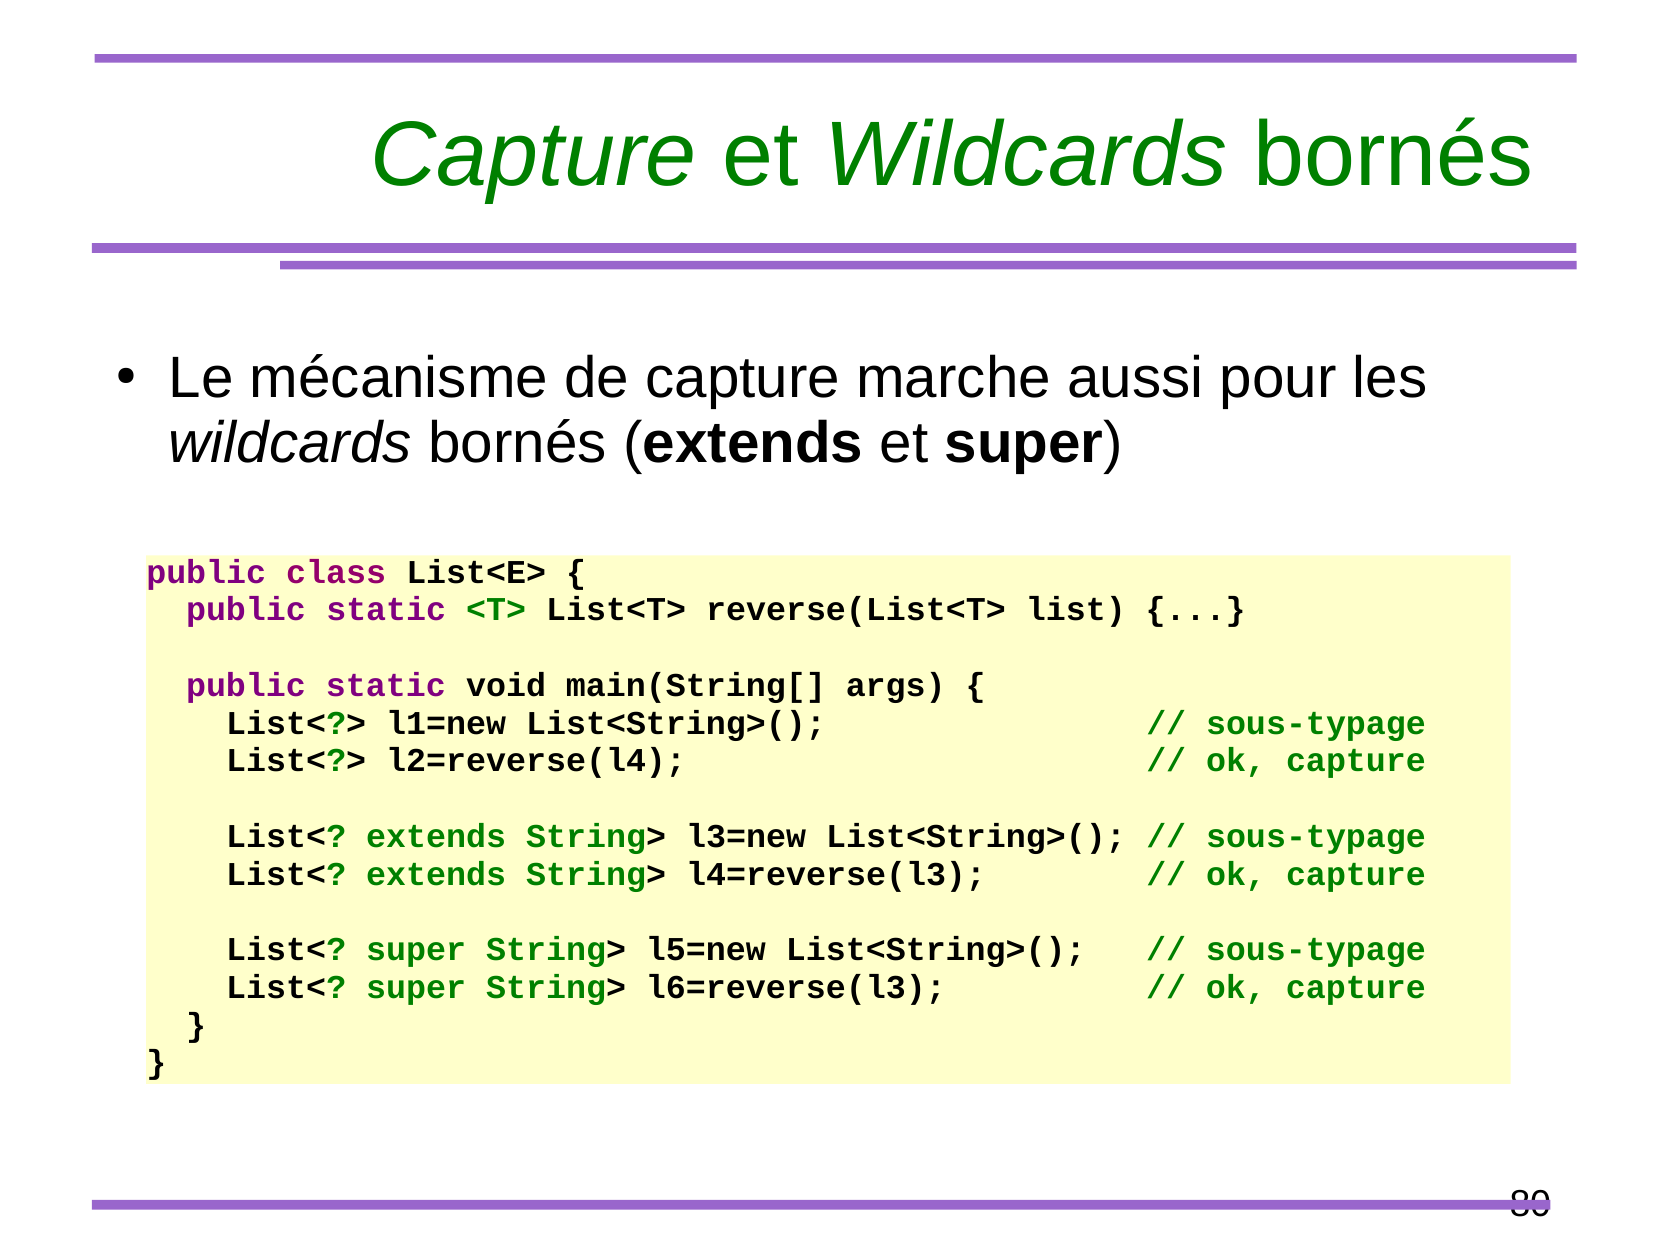

# Capture et Wildcards bornés
Le mécanisme de capture marche aussi pour les wildcards bornés (extends et super)
public class List<E> {
 public static <T> List<T> reverse(List<T> list) {...}
 public static void main(String[] args) {
 List<?> l1=new List<String>(); // sous-typage
 List<?> l2=reverse(l4); // ok, capture
 List<? extends String> l3=new List<String>(); // sous-typage
 List<? extends String> l4=reverse(l3); // ok, capture
 List<? super String> l5=new List<String>(); // sous-typage
 List<? super String> l6=reverse(l3); // ok, capture
 }
}